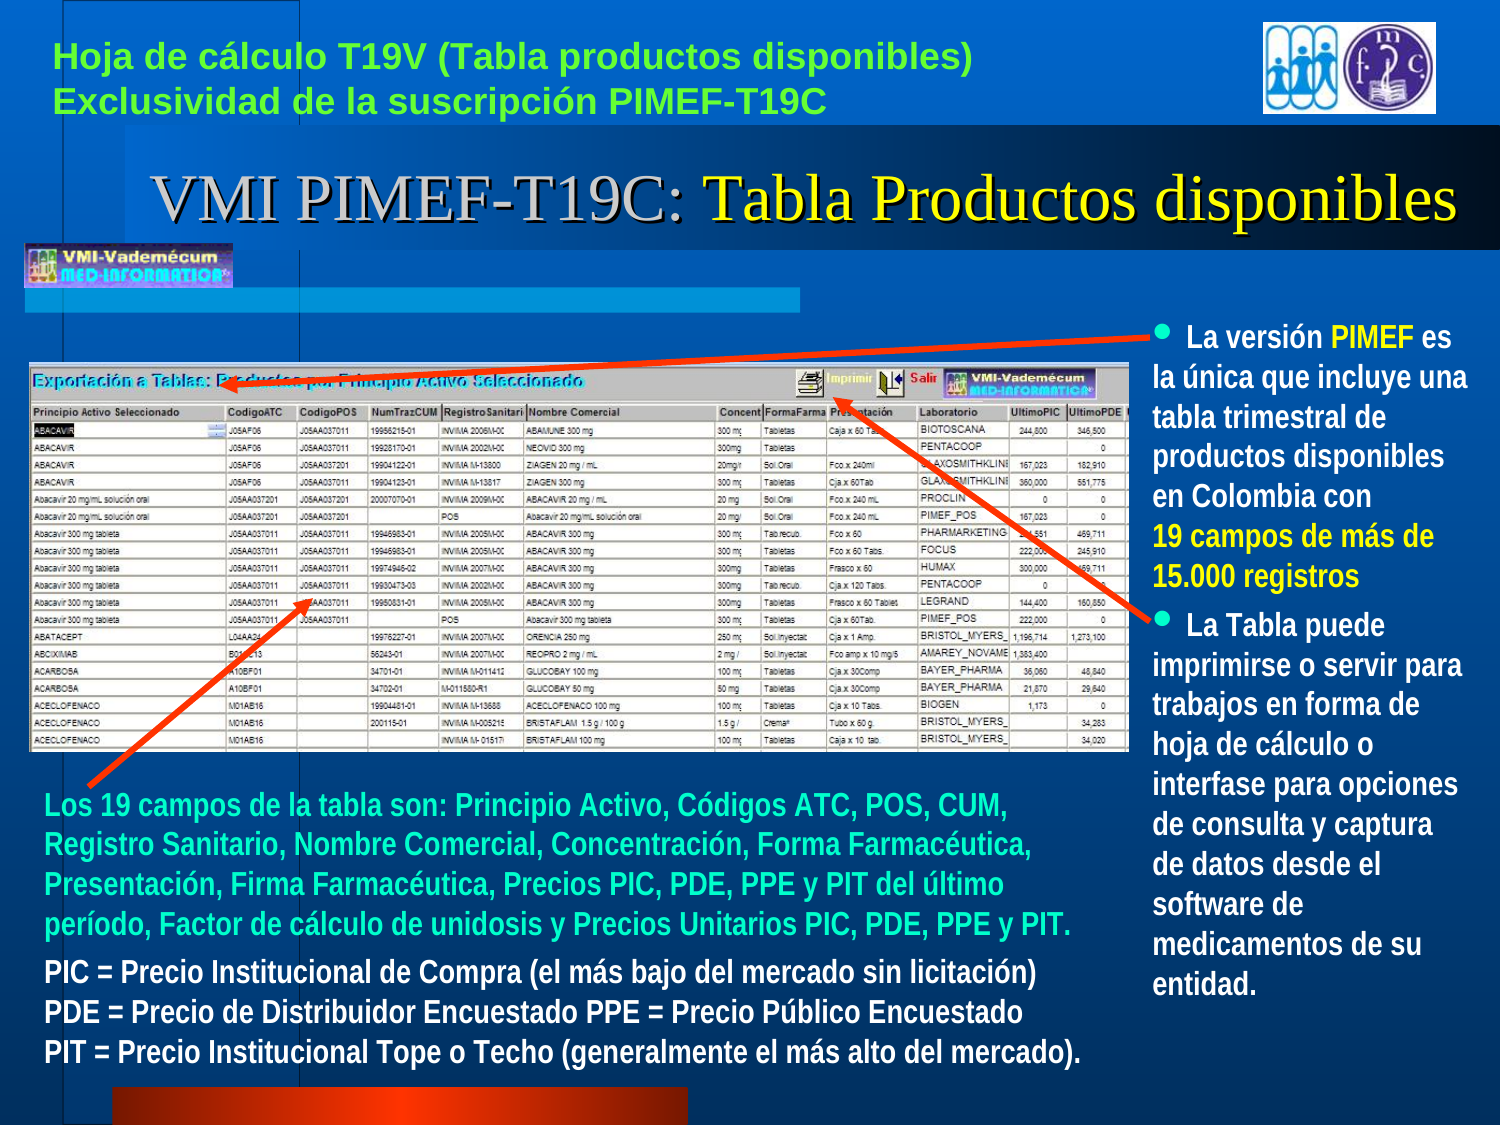

Hoja de cálculo T19V (Tabla productos disponibles) Exclusividad de la suscripción PIMEF-T19C
VMI PIMEF-T19C: Tabla Productos disponibles
 La versión PIMEF es la única que incluye una tabla trimestral de productos disponibles en Colombia con
19 campos de más de 15.000 registros
 La Tabla puede imprimirse o servir para trabajos en forma de hoja de cálculo o interfase para opciones de consulta y captura de datos desde el software de medicamentos de su entidad.
Los 19 campos de la tabla son: Principio Activo, Códigos ATC, POS, CUM, Registro Sanitario, Nombre Comercial, Concentración, Forma Farmacéutica, Presentación, Firma Farmacéutica, Precios PIC, PDE, PPE y PIT del último período, Factor de cálculo de unidosis y Precios Unitarios PIC, PDE, PPE y PIT.
PIC = Precio Institucional de Compra (el más bajo del mercado sin licitación)
PDE = Precio de Distribuidor Encuestado PPE = Precio Público Encuestado
PIT = Precio Institucional Tope o Techo (generalmente el más alto del mercado).